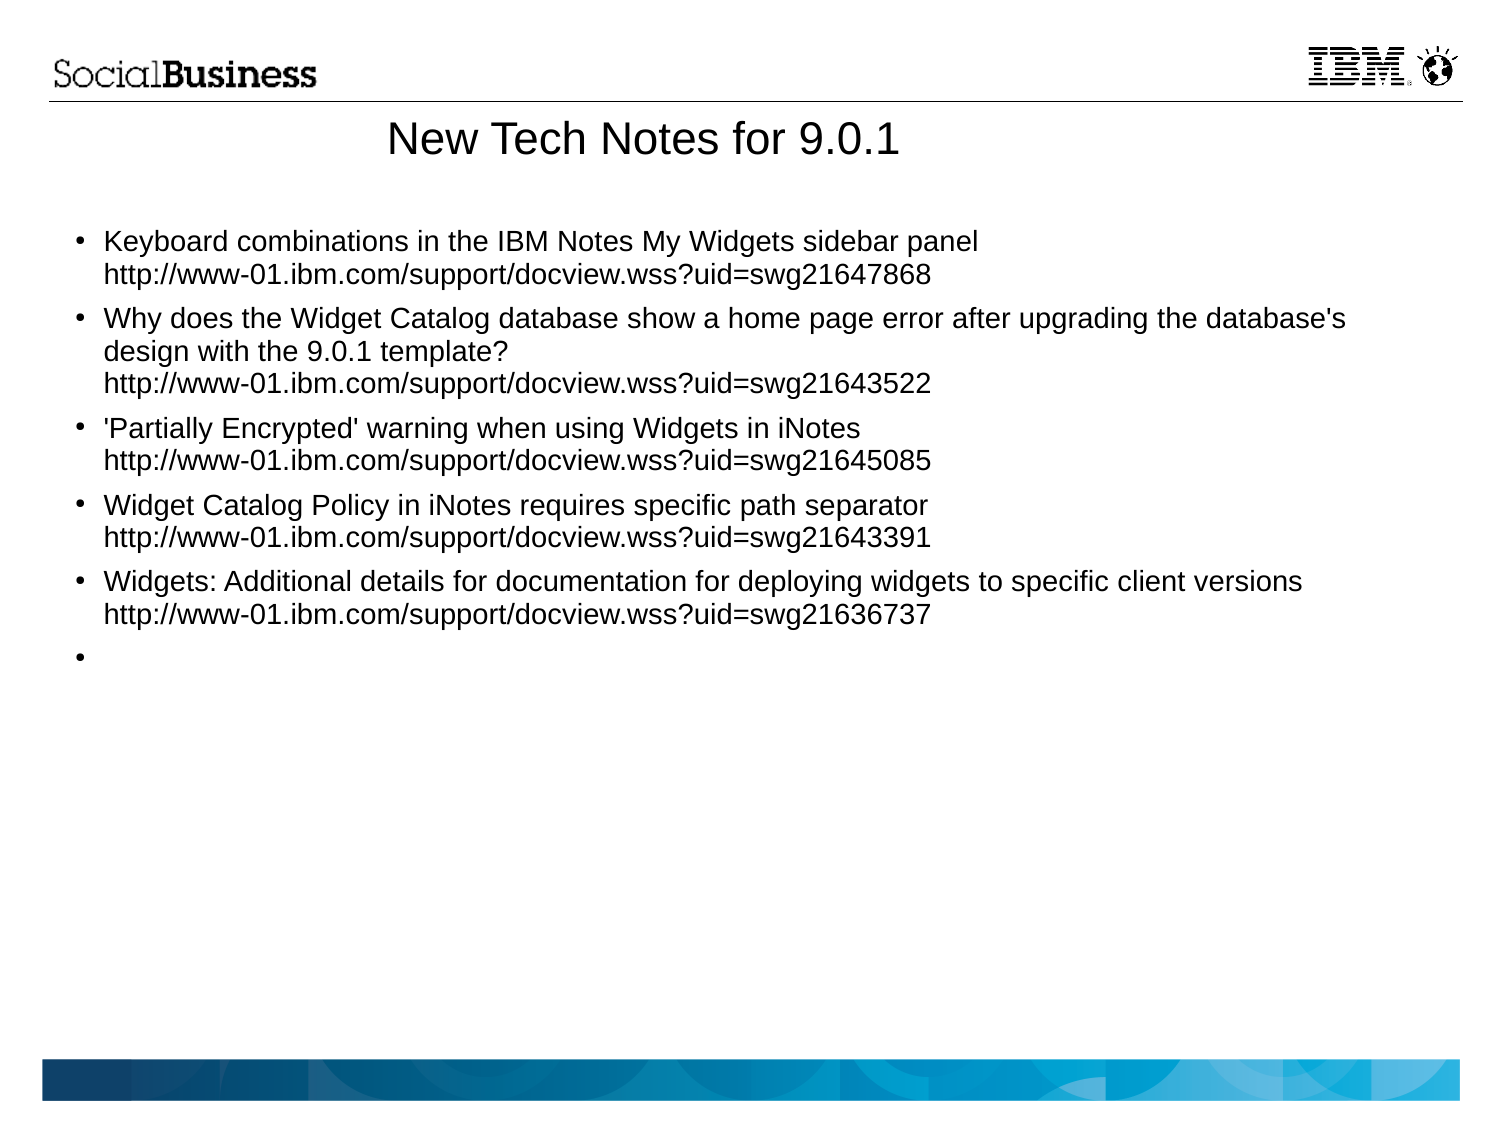

# New Tech Notes for 9.0.1
Keyboard combinations in the IBM Notes My Widgets sidebar panel
http://www-01.ibm.com/support/docview.wss?uid=swg21647868
Why does the Widget Catalog database show a home page error after upgrading the database's design with the 9.0.1 template?
http://www-01.ibm.com/support/docview.wss?uid=swg21643522
'Partially Encrypted' warning when using Widgets in iNotes
http://www-01.ibm.com/support/docview.wss?uid=swg21645085
Widget Catalog Policy in iNotes requires specific path separator
http://www-01.ibm.com/support/docview.wss?uid=swg21643391
Widgets: Additional details for documentation for deploying widgets to specific client versions
http://www-01.ibm.com/support/docview.wss?uid=swg21636737